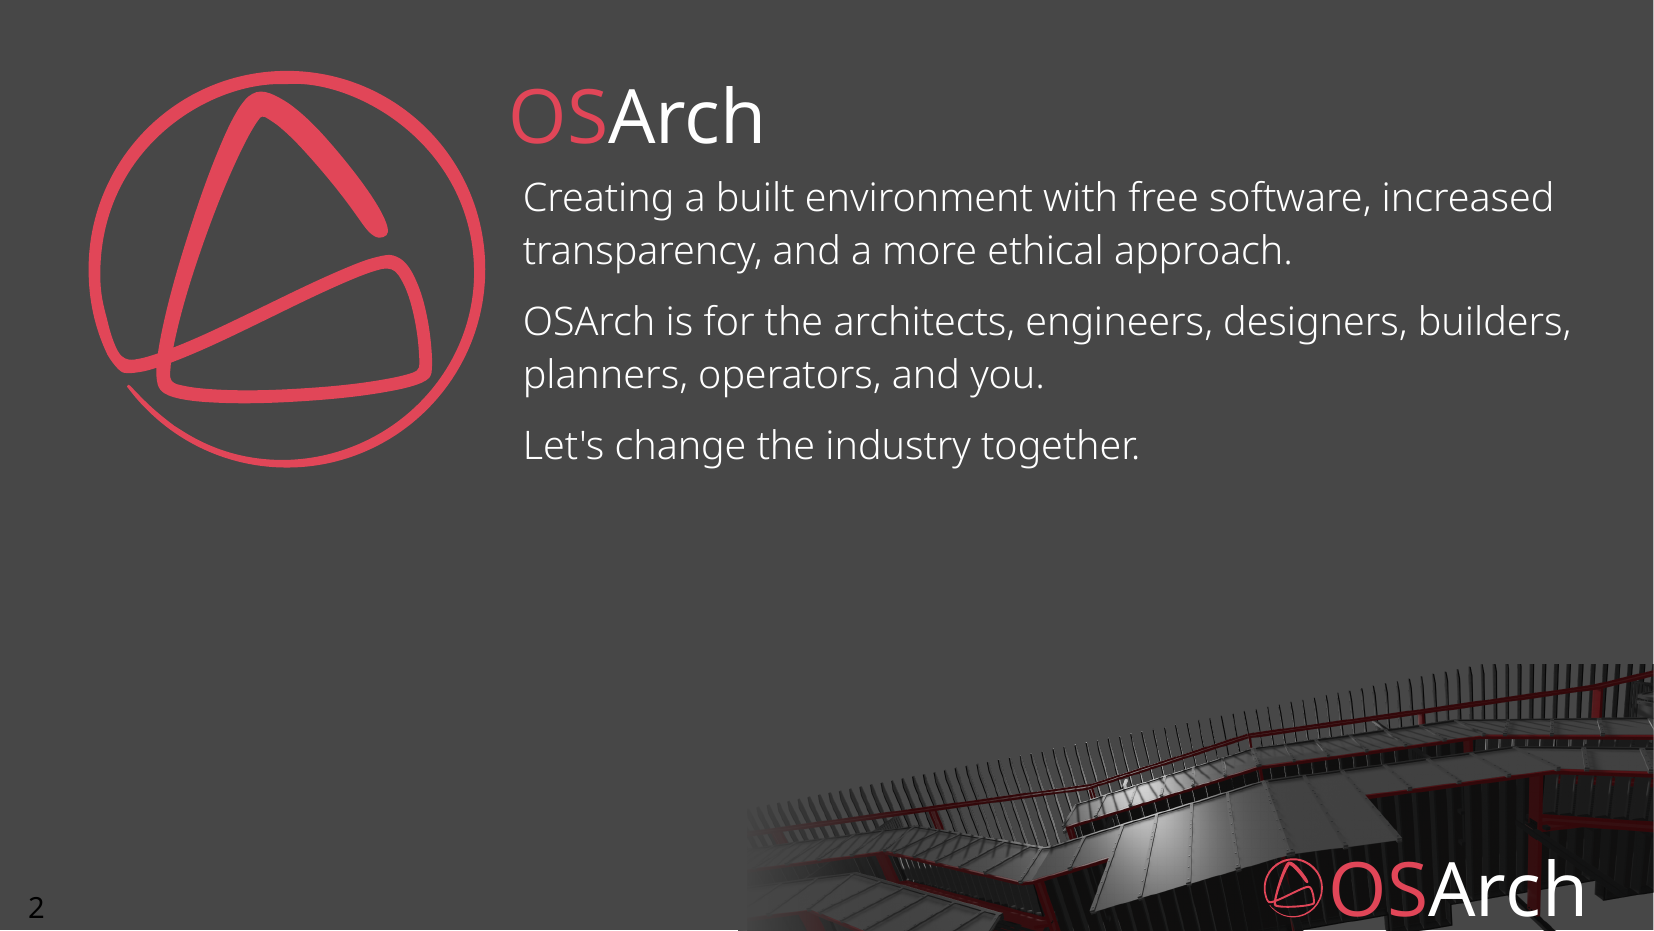

# OSArch
Creating a built environment with free software, increased transparency, and a more ethical approach.
OSArch is for the architects, engineers, designers, builders, planners, operators, and you.
Let's change the industry together.